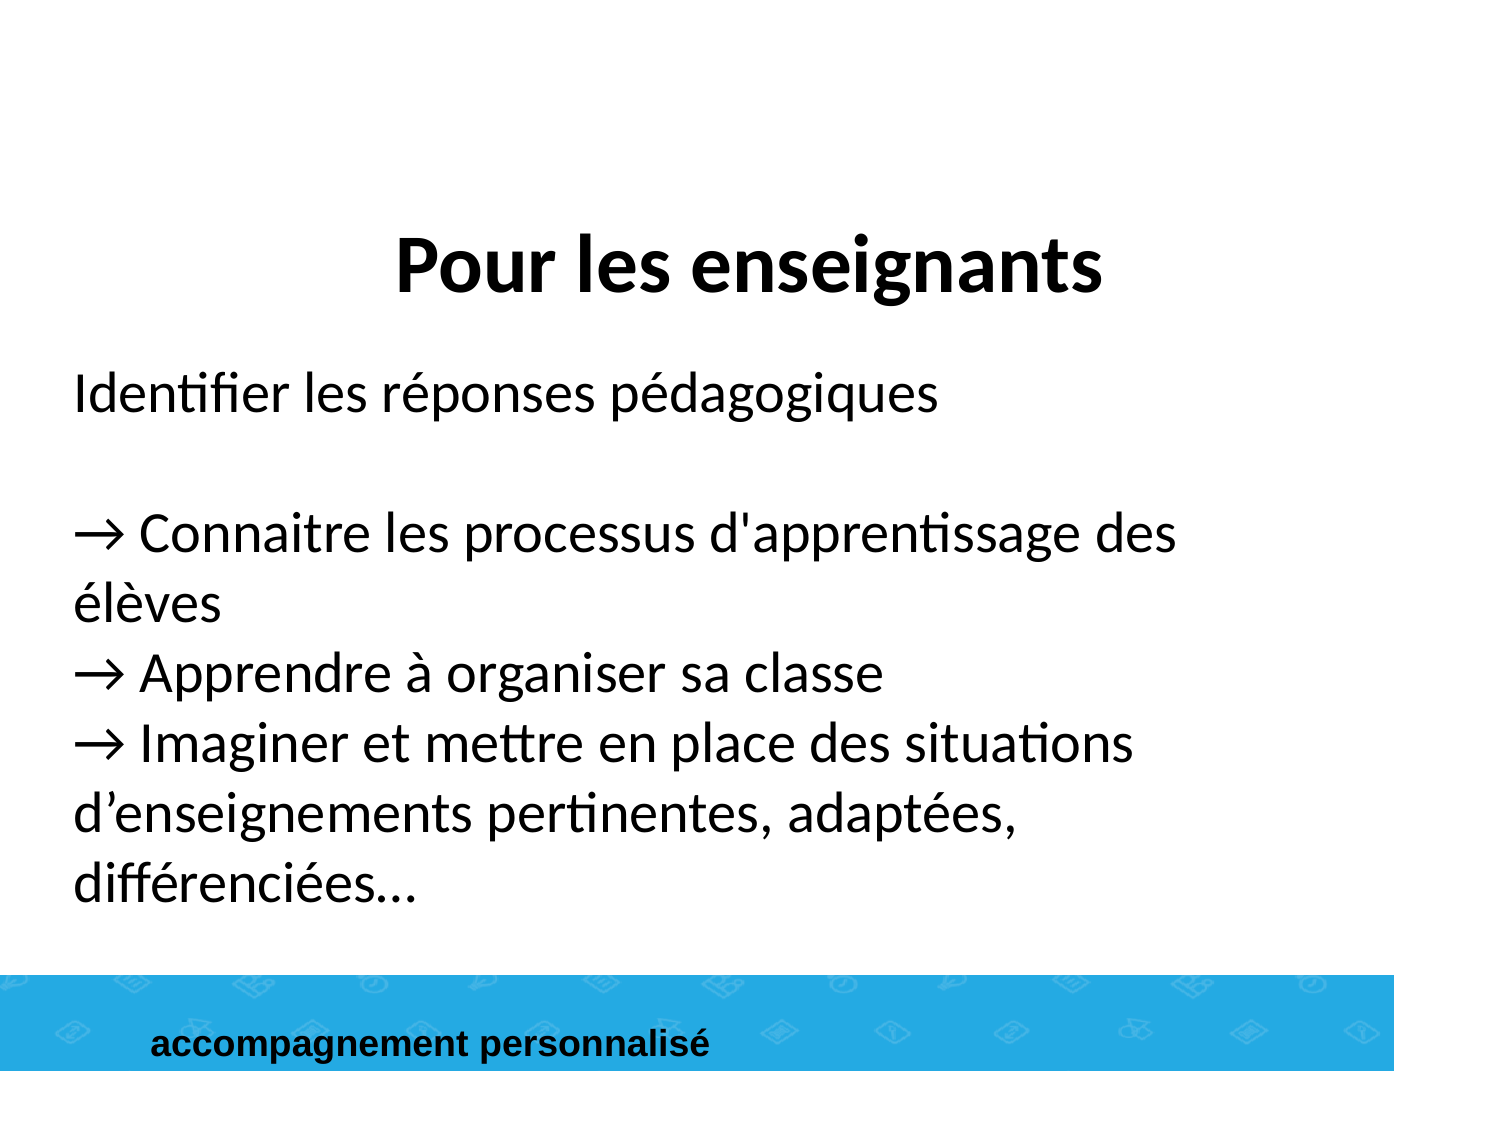

# Pour les enseignants
Identifier les réponses pédagogiques
→ Connaitre les processus d'apprentissage des élèves
→ Apprendre à organiser sa classe
→ Imaginer et mettre en place des situations d’enseignements pertinentes, adaptées, différenciées…
accompagnement personnalisé